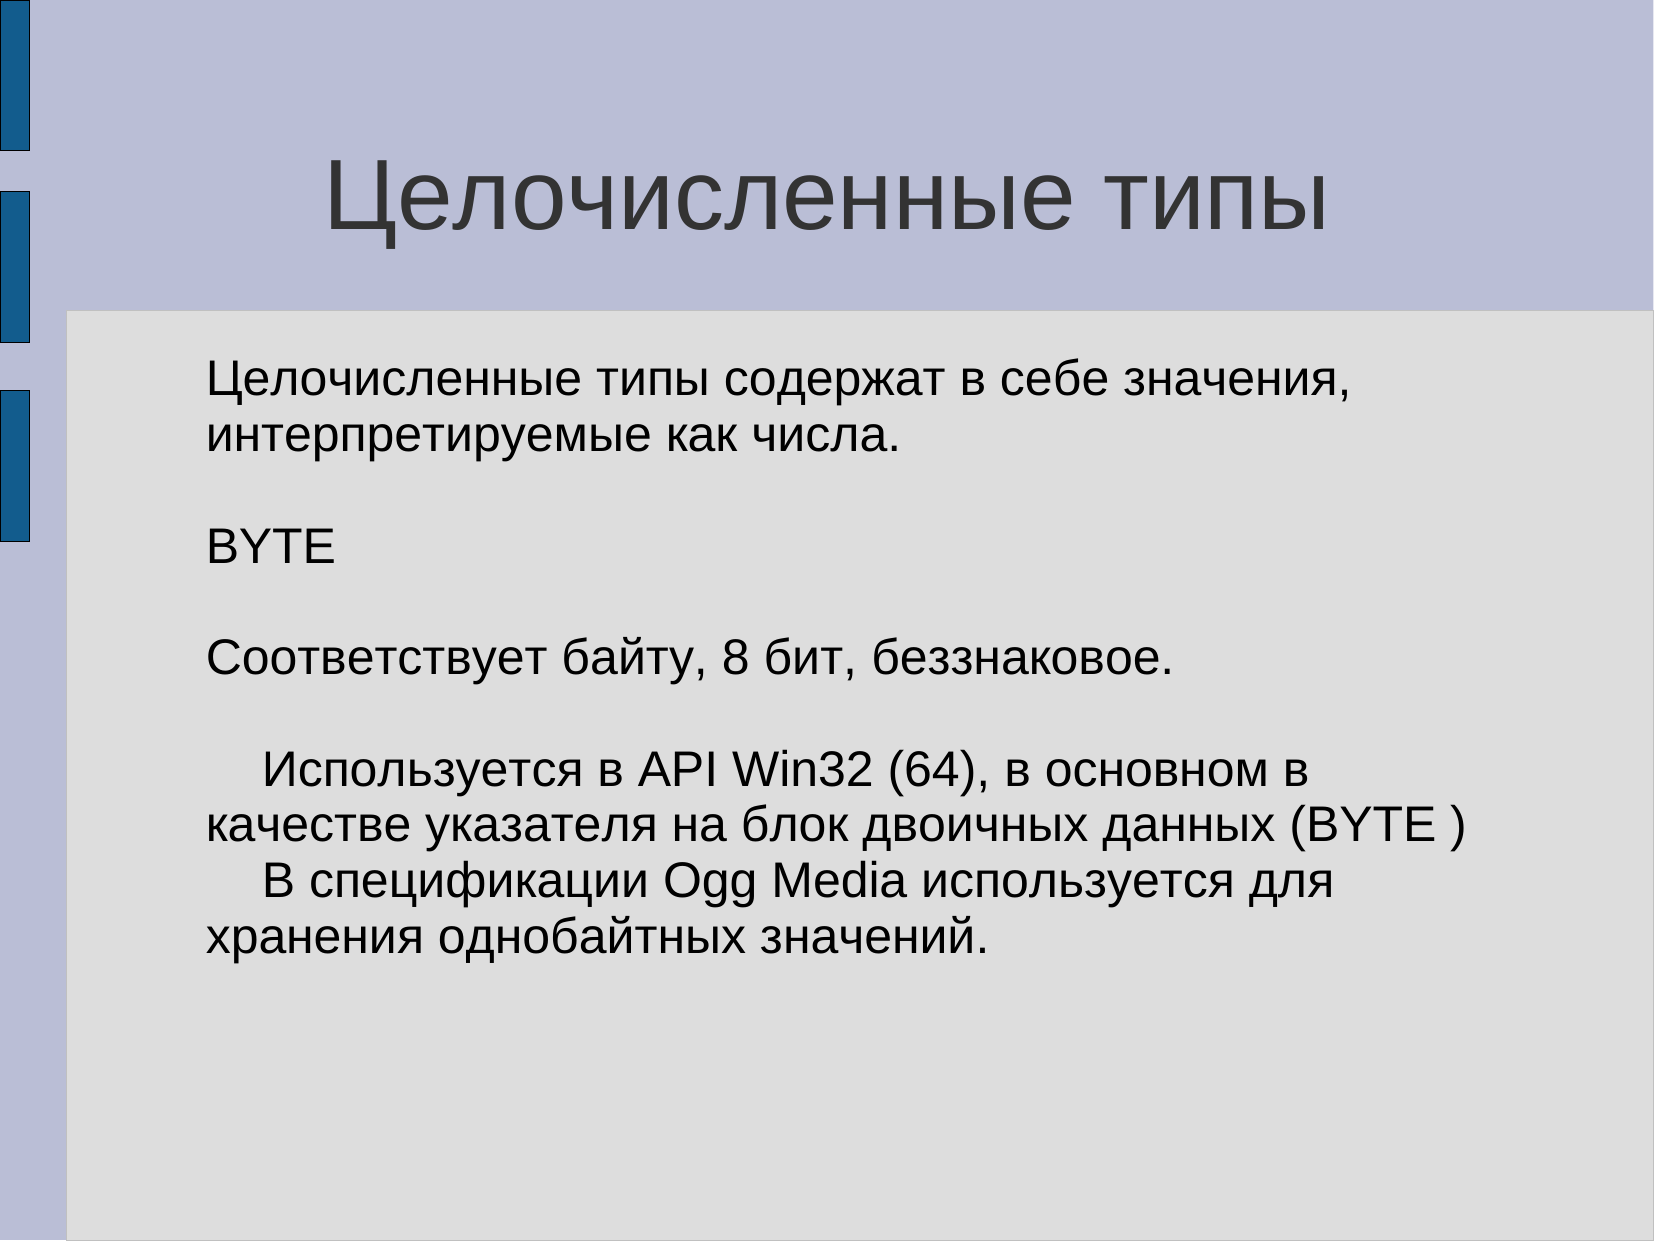

# Целочисленные типы
Целочисленные типы содержат в себе значения, интерпретируемые как числа.
BYTE
Соответствует байту, 8 бит, беззнаковое.
 Используется в API Win32 (64), в основном в качестве указателя на блок двоичных данных (BYTE )
 В спецификации Ogg Media используется для хранения однобайтных значений.